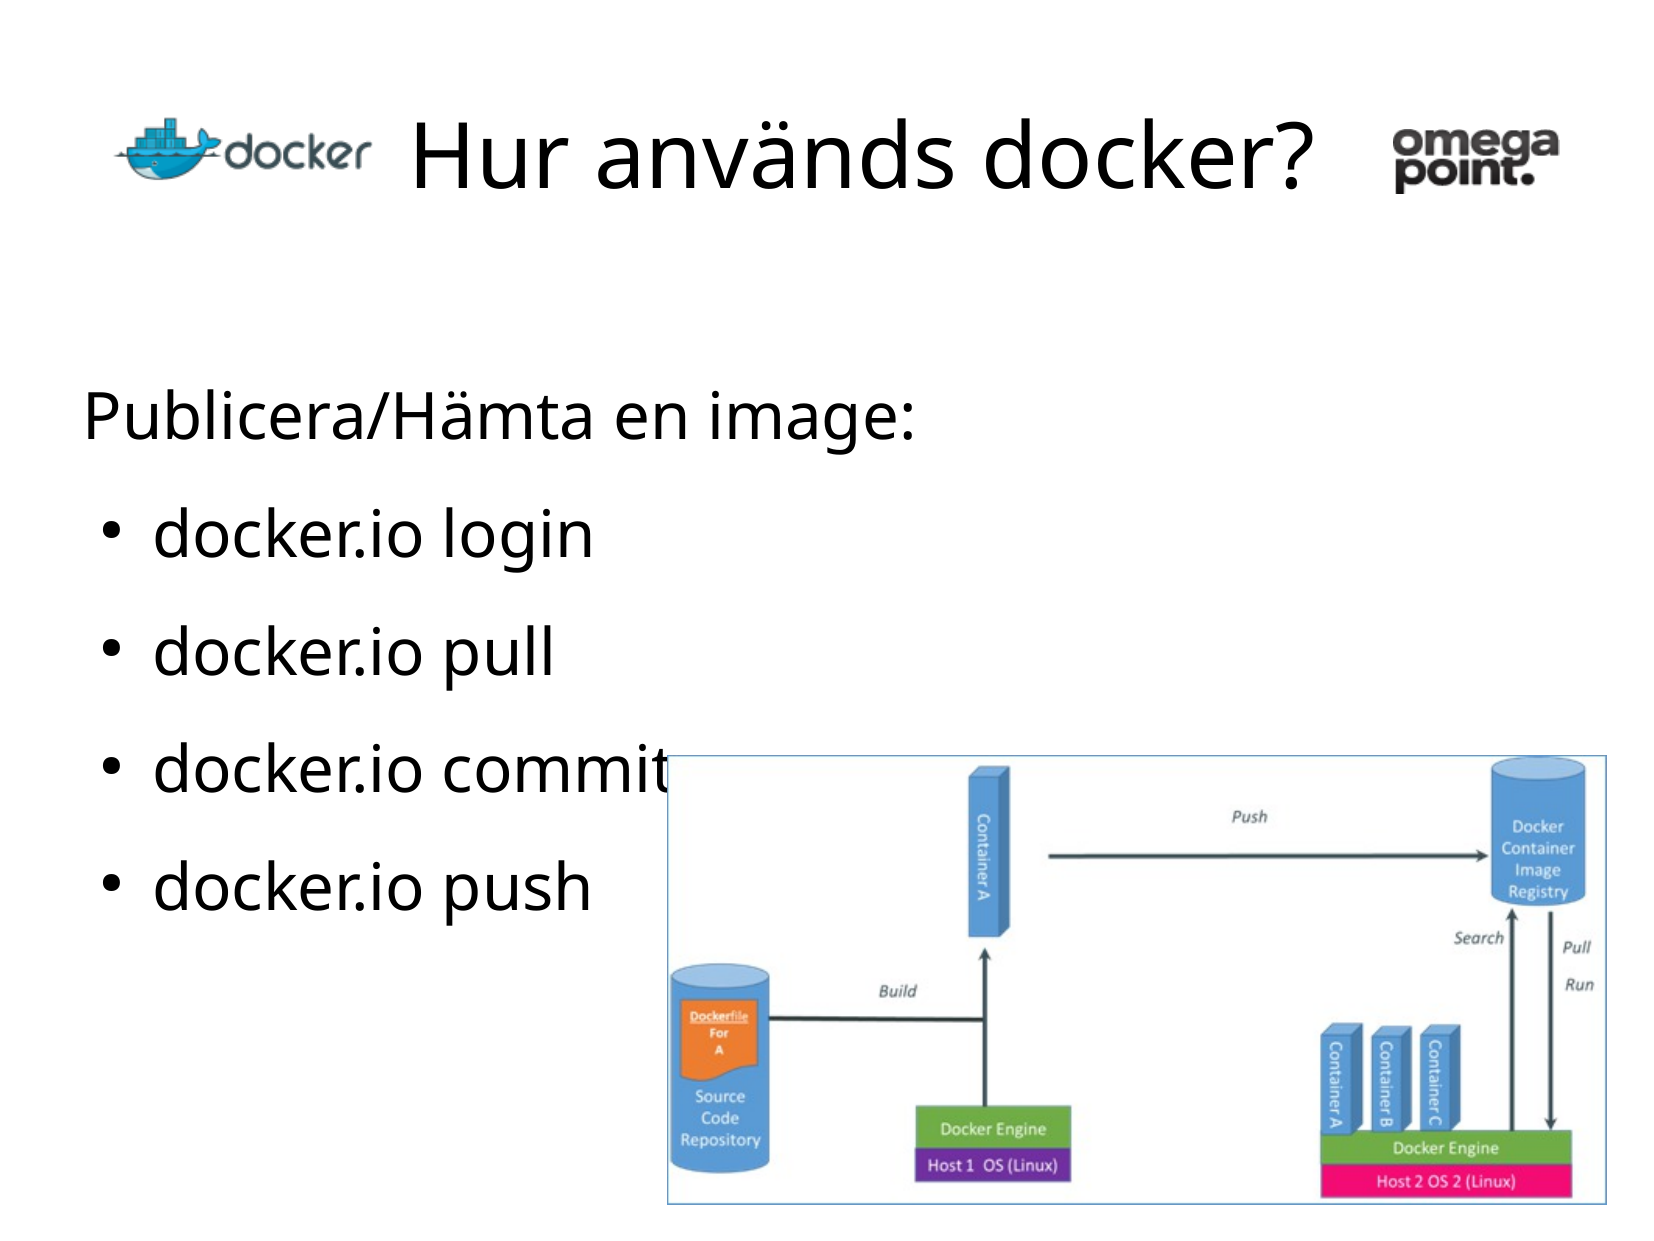

# Hur används docker?
Publicera/Hämta en image:
docker.io login
docker.io pull
docker.io commit
docker.io push